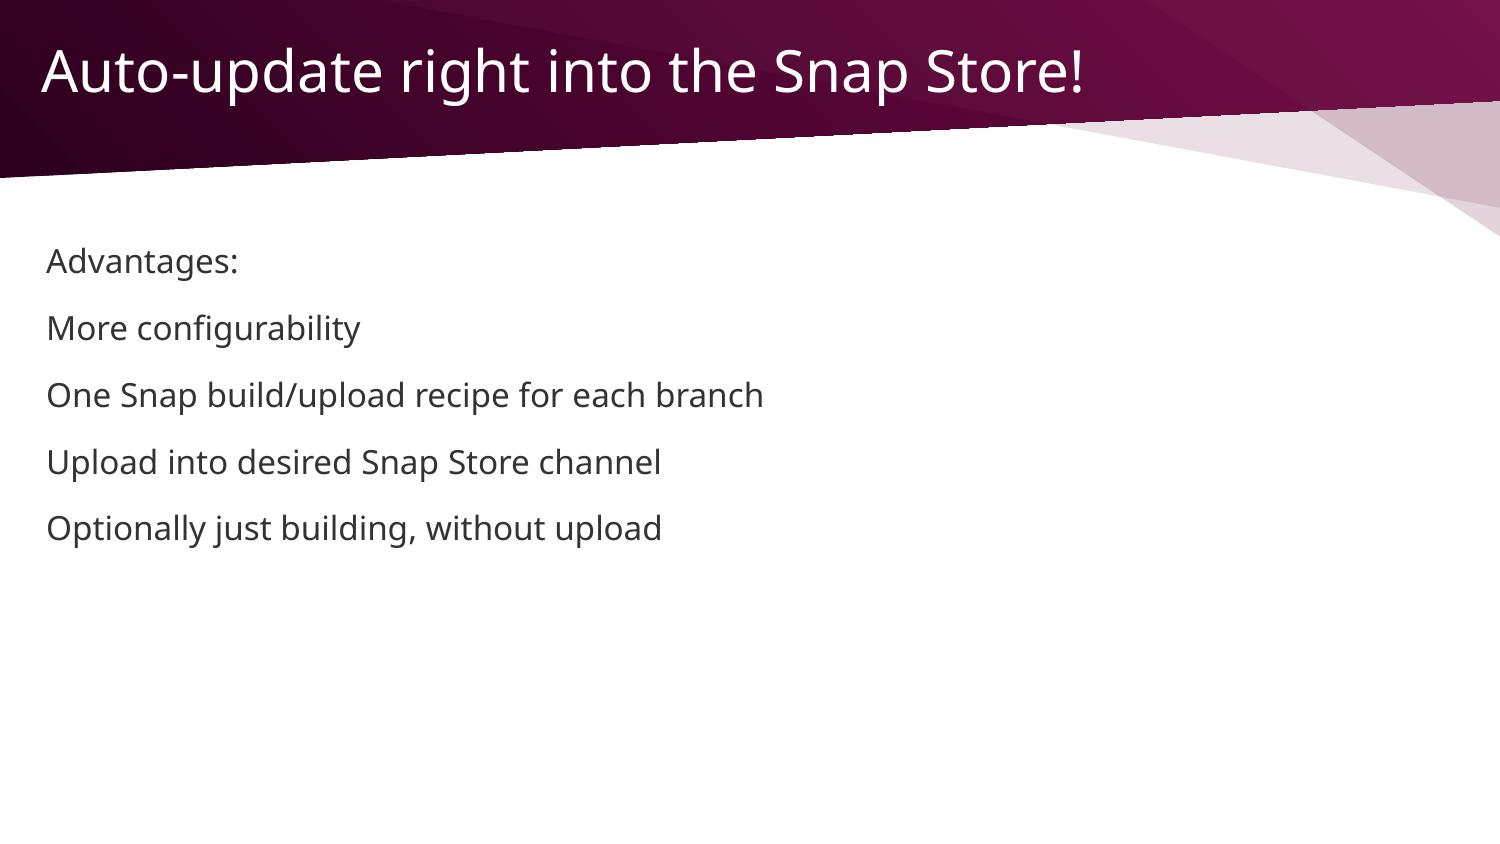

Auto-update right into the Snap Store!
# Advantages:
More configurability
One Snap build/upload recipe for each branch
Upload into desired Snap Store channel
Optionally just building, without upload